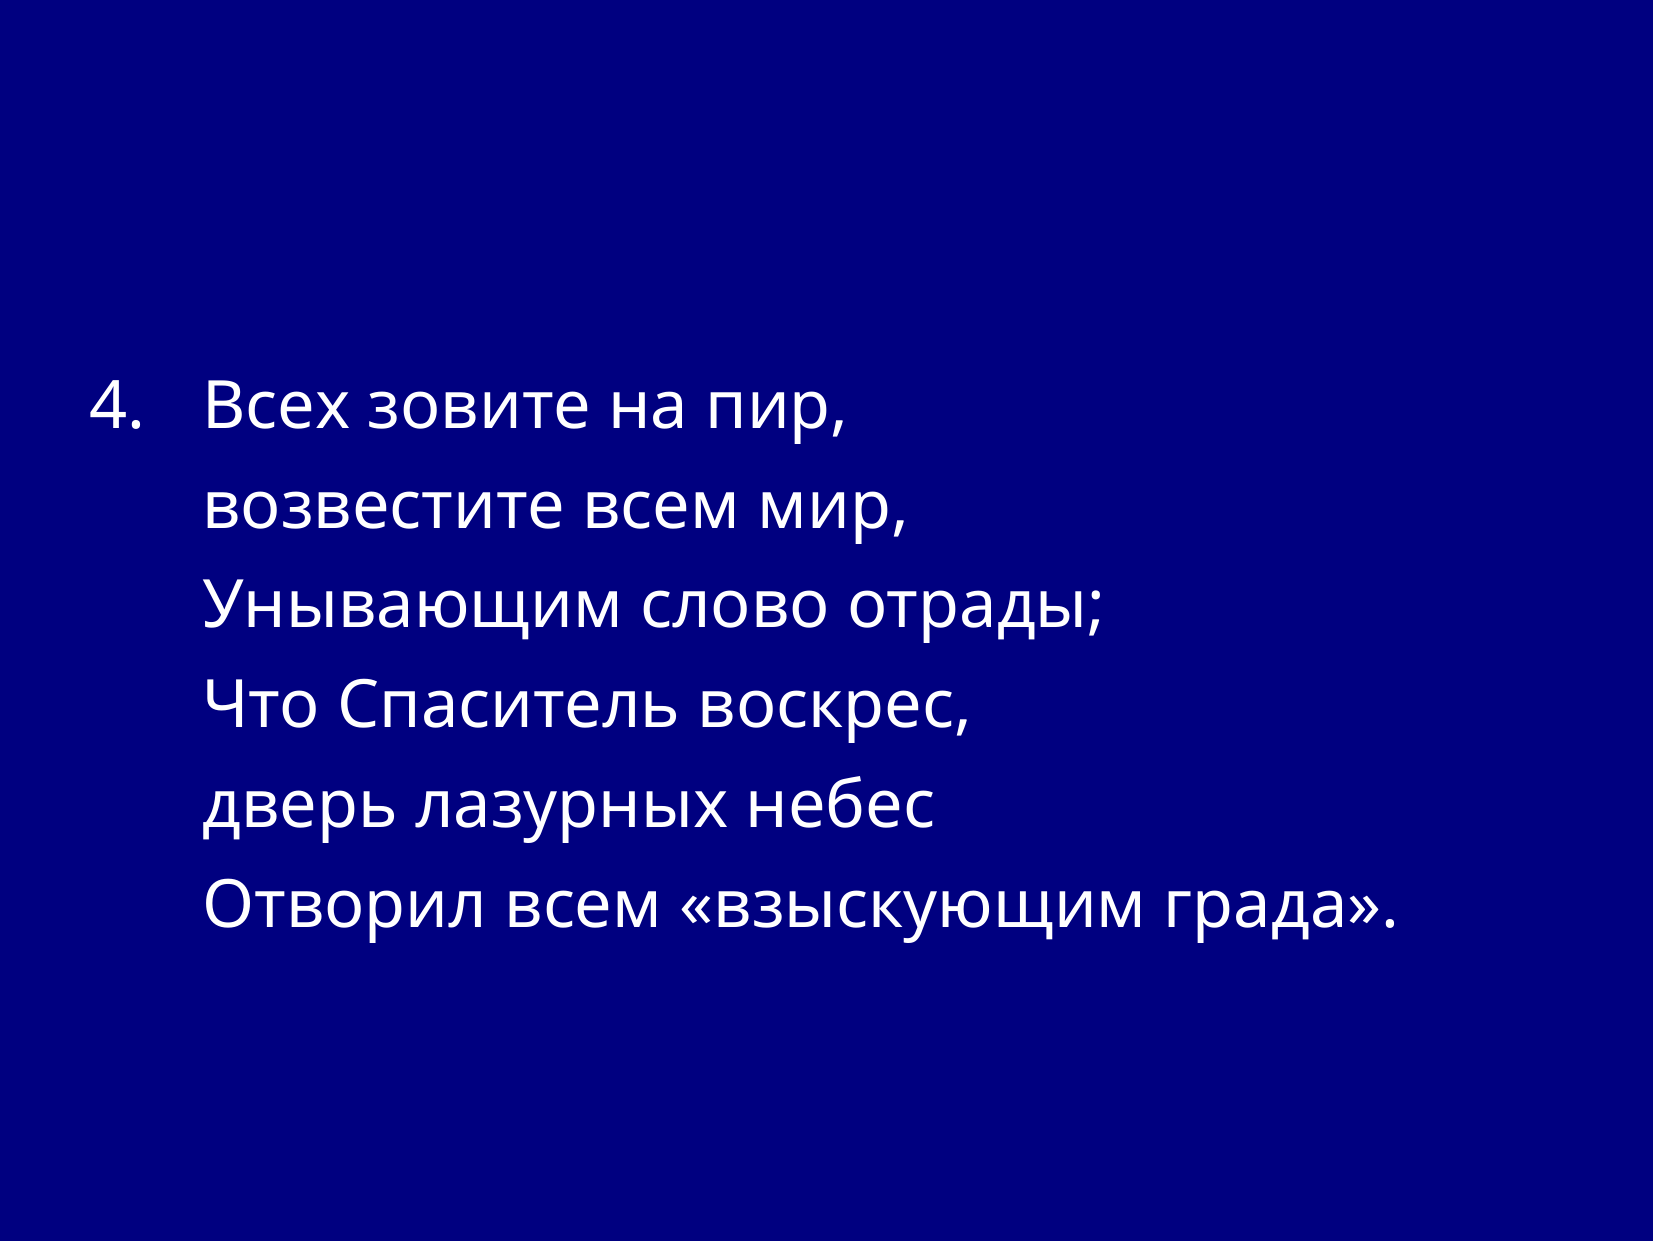

4.	Всех зовите на пир,
	возвестите всем мир,
	Унывающим слово отрады;
	Что Спаситель воскрес,
	дверь лазурных небес
	Отворил всем «взыскующим града».